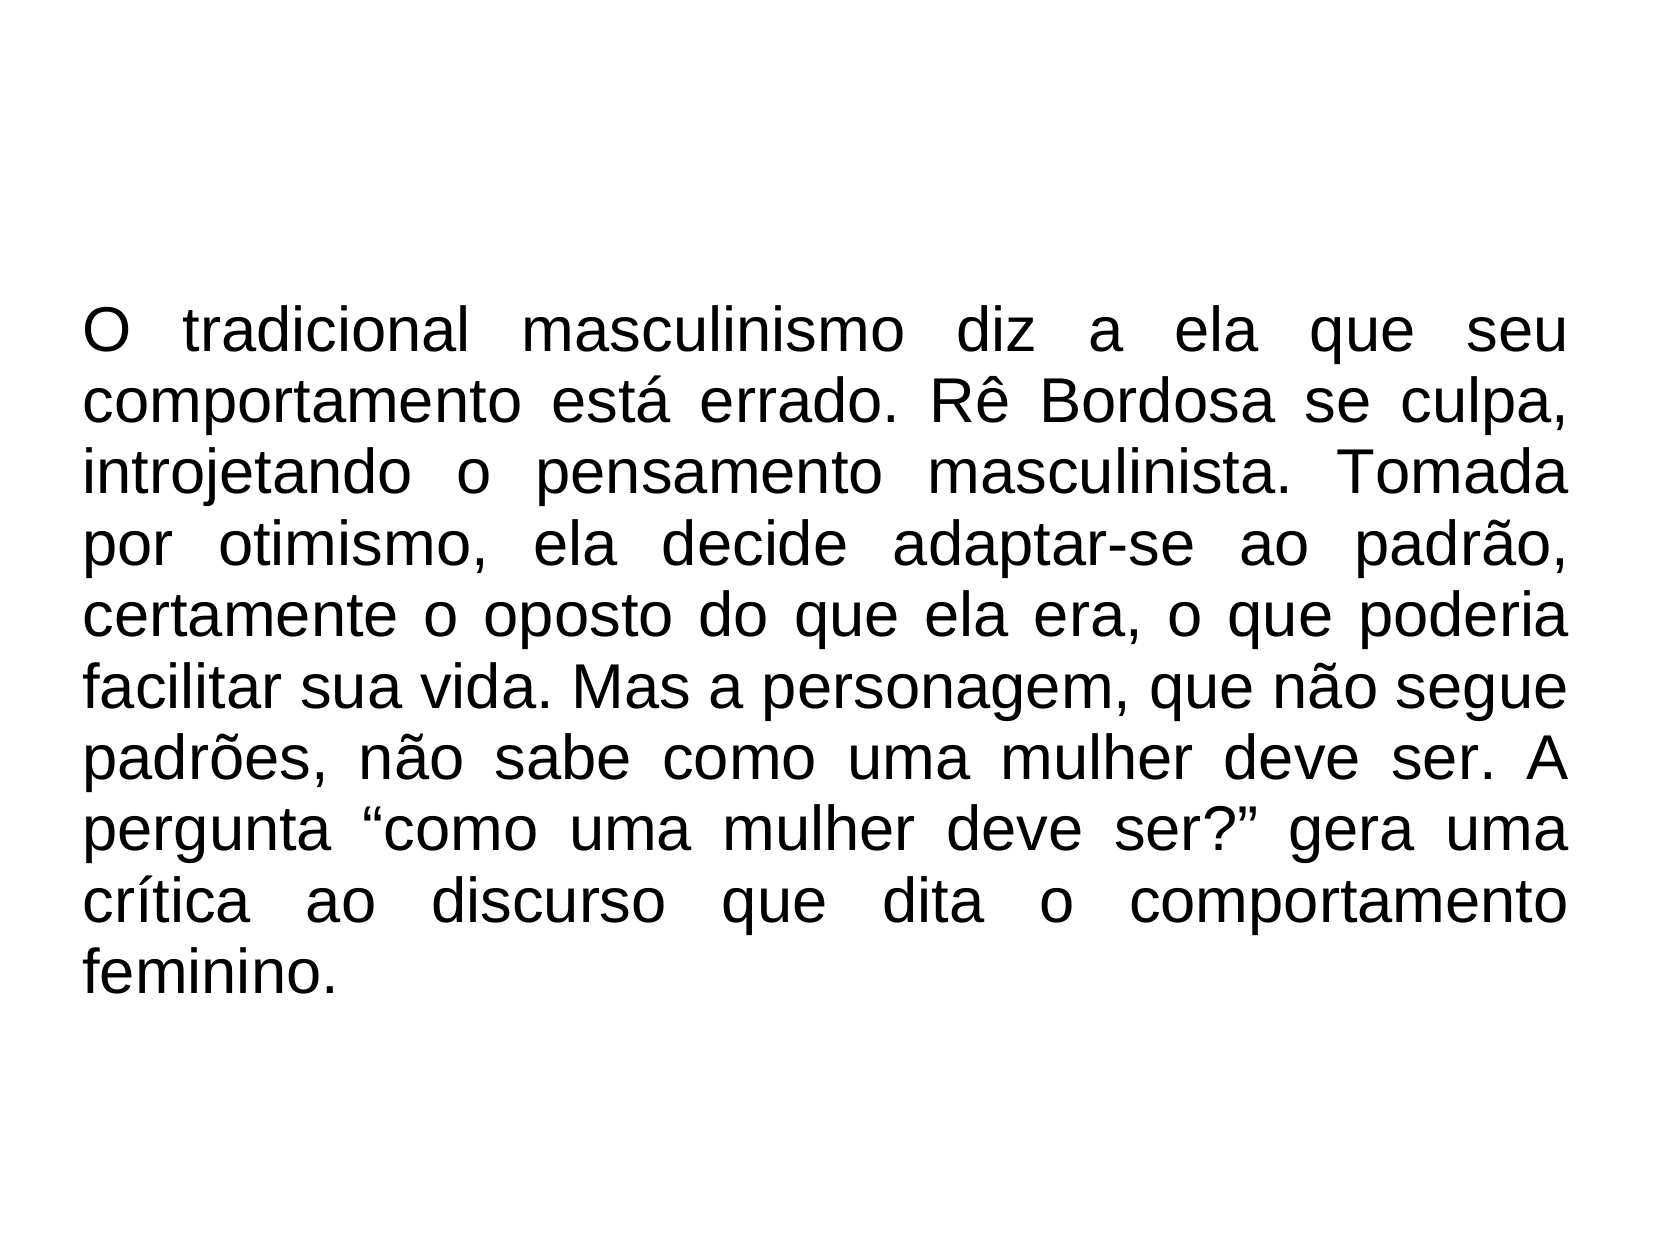

#
O tradicional masculinismo diz a ela que seu comportamento está errado. Rê Bordosa se culpa, introjetando o pensamento masculinista. Tomada por otimismo, ela decide adaptar-se ao padrão, certamente o oposto do que ela era, o que poderia facilitar sua vida. Mas a personagem, que não segue padrões, não sabe como uma mulher deve ser. A pergunta “como uma mulher deve ser?” gera uma crítica ao discurso que dita o comportamento feminino.